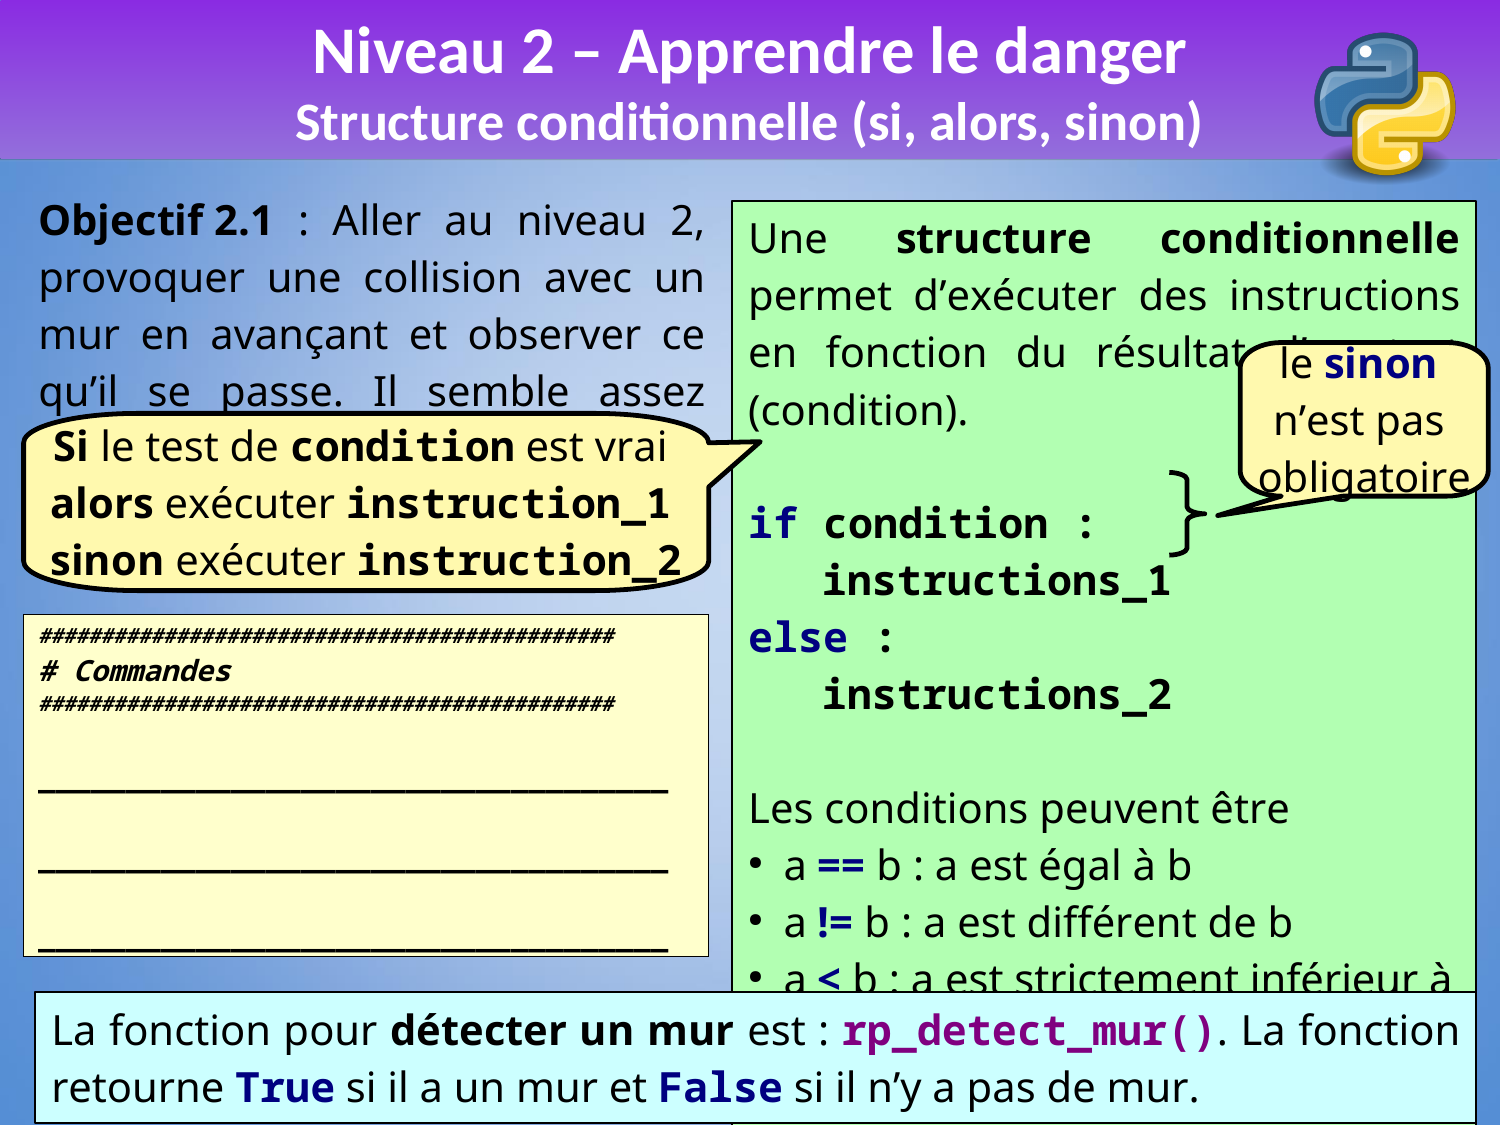

Niveau 2 – Apprendre le danger
Structure conditionnelle (si, alors, sinon)
Objectif 2.1 : Aller au niveau 2, provoquer une collision avec un mur en avançant et observer ce qu’il se passe. Il semble assez clair qu’il faut sécuriser l’avance du robot.
Une structure conditionnelle permet d’exécuter des instructions en fonction du résultat d’un test (condition).
if condition :
	instructions_1
else :
	instructions_2
Les conditions peuvent être
a == b : a est égal à b
a != b : a est différent de b
a < b : a est strictement inférieur à b
a <= b : a est inférieur ou égal à b
a ==b and c==d : les deux conditions
doivent être vrai (fonction ET)
a ==b or c==d : une des deux conditions doit être vrai (fonction OU)
le sinon
n’est pas
obligatoire
Si le test de condition est vrai
alors exécuter instruction_1
sinon exécuter instruction_2
##############################################
# Commandes
##############################################
____________________________________
____________________________________
____________________________________
____________________________________
La fonction pour détecter un mur est : rp_detect_mur(). La fonction retourne True si il a un mur et False si il n’y a pas de mur.